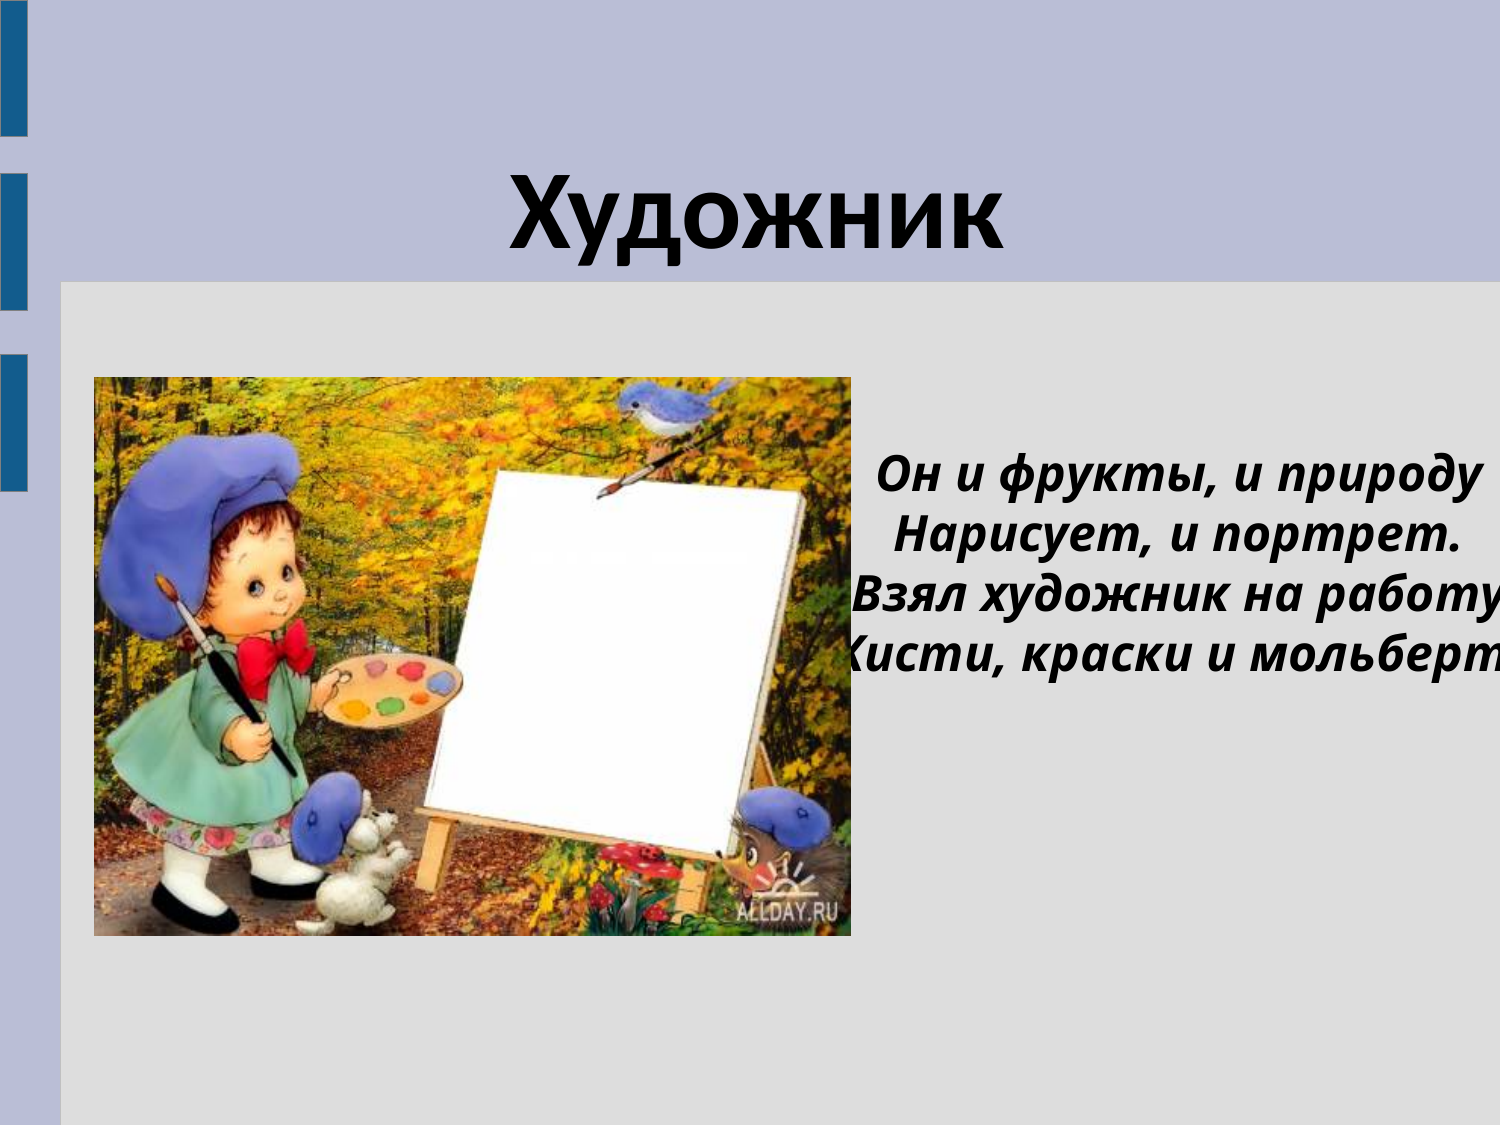

Художник
# Он и фрукты, и природу Нарисует, и портрет. Взял художник на работу Кисти, краски и мольберт.